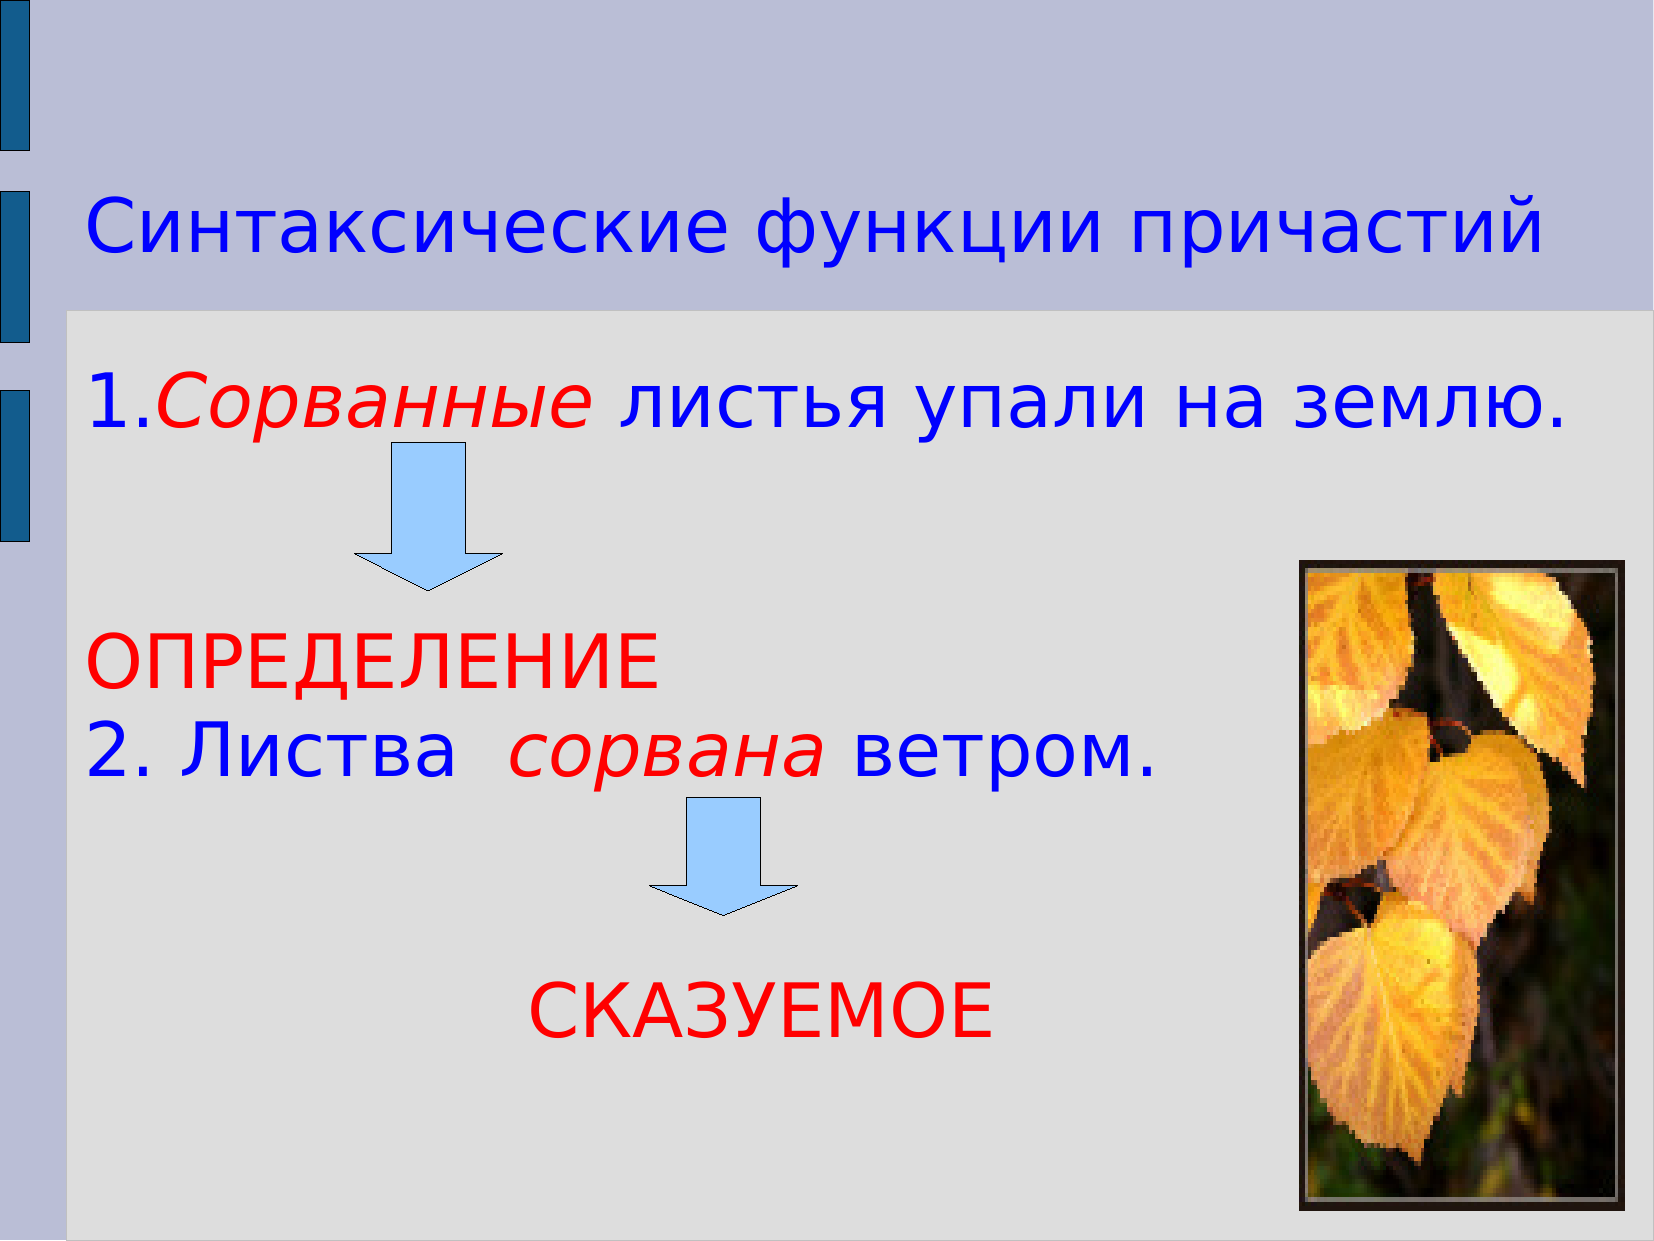

Синтаксические функции причастий
1.Сорванные листья упали на землю.
ОПРЕДЕЛЕНИЕ
2. Листва сорвана ветром.
						СКАЗУЕМОЕ